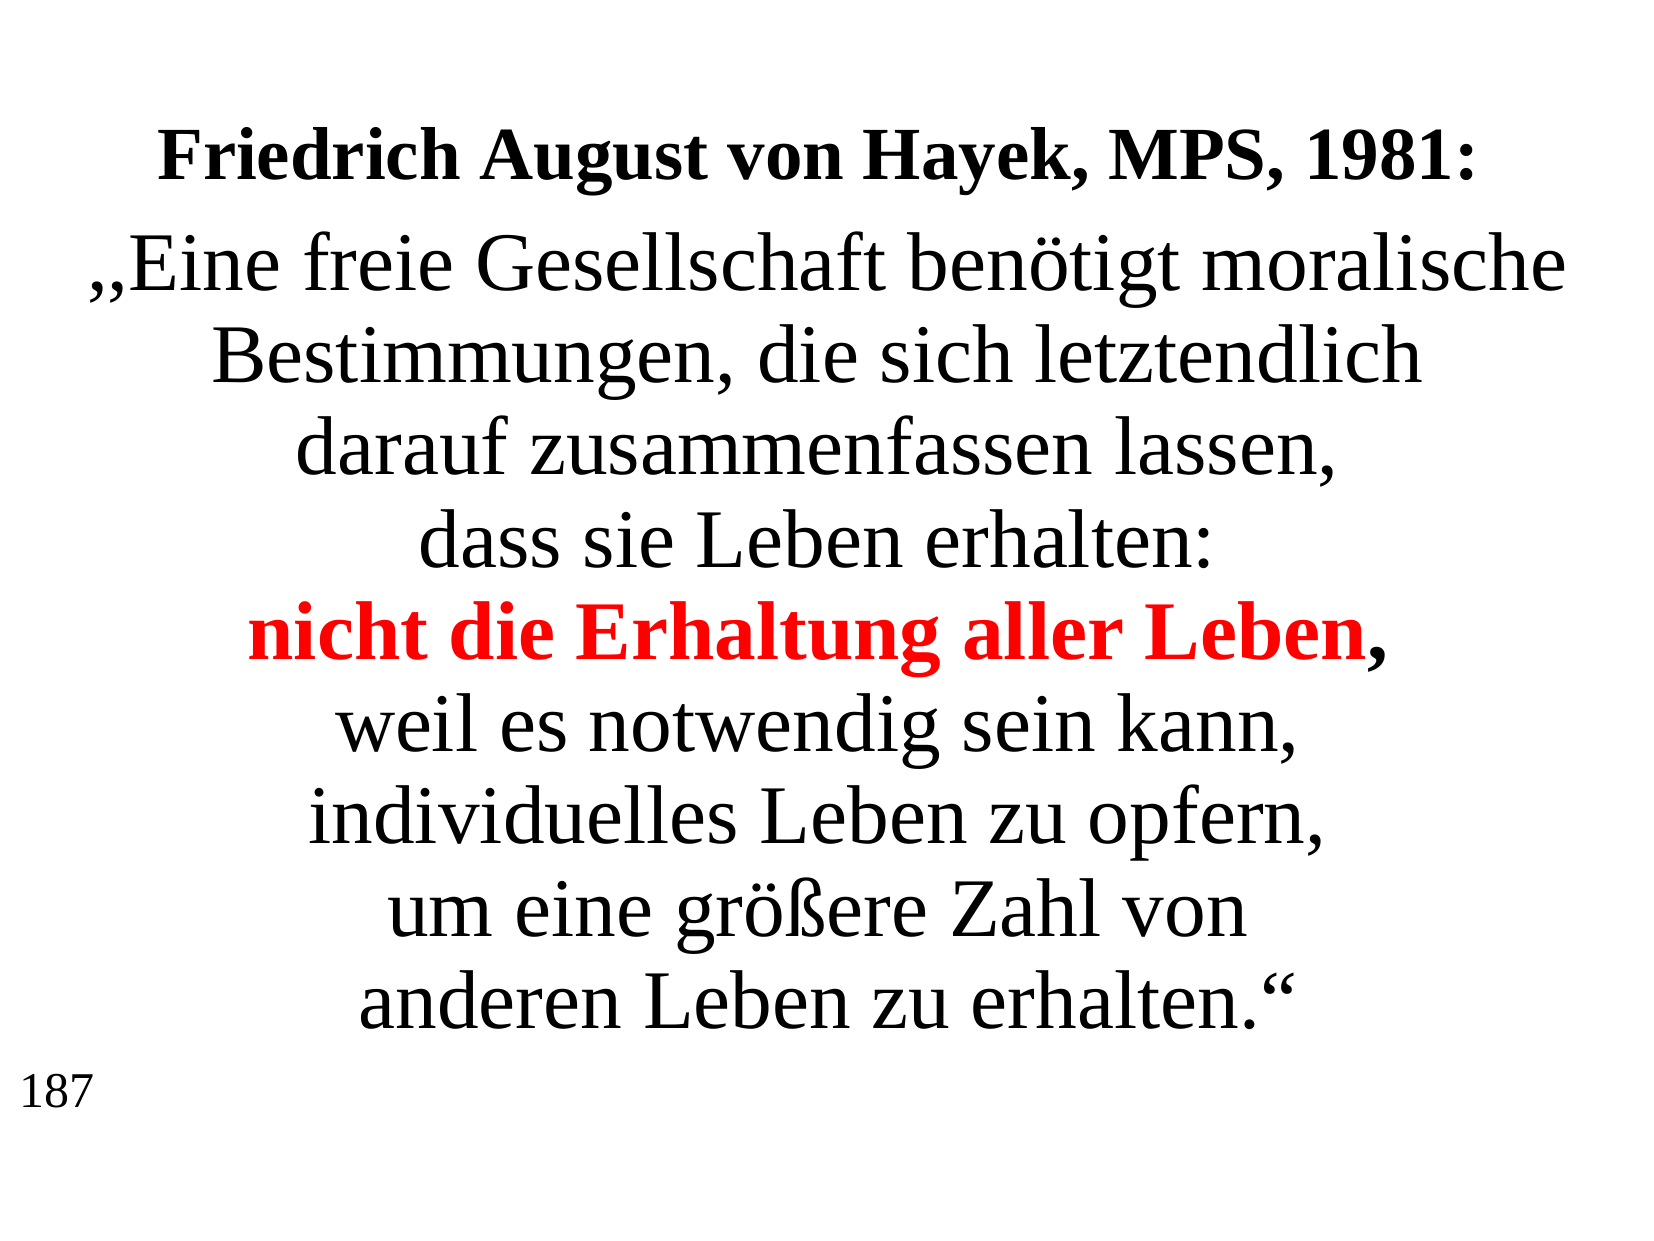

Friedrich August von Hayek, MPS, 1981:
,,Eine freie Gesellschaft benötigt moralische Bestimmungen, die sich letztendlich
darauf zusammenfassen lassen,
dass sie Leben erhalten:
nicht die Erhaltung aller Leben,
weil es notwendig sein kann,
individuelles Leben zu opfern,
um eine größere Zahl von
anderen Leben zu erhalten.“